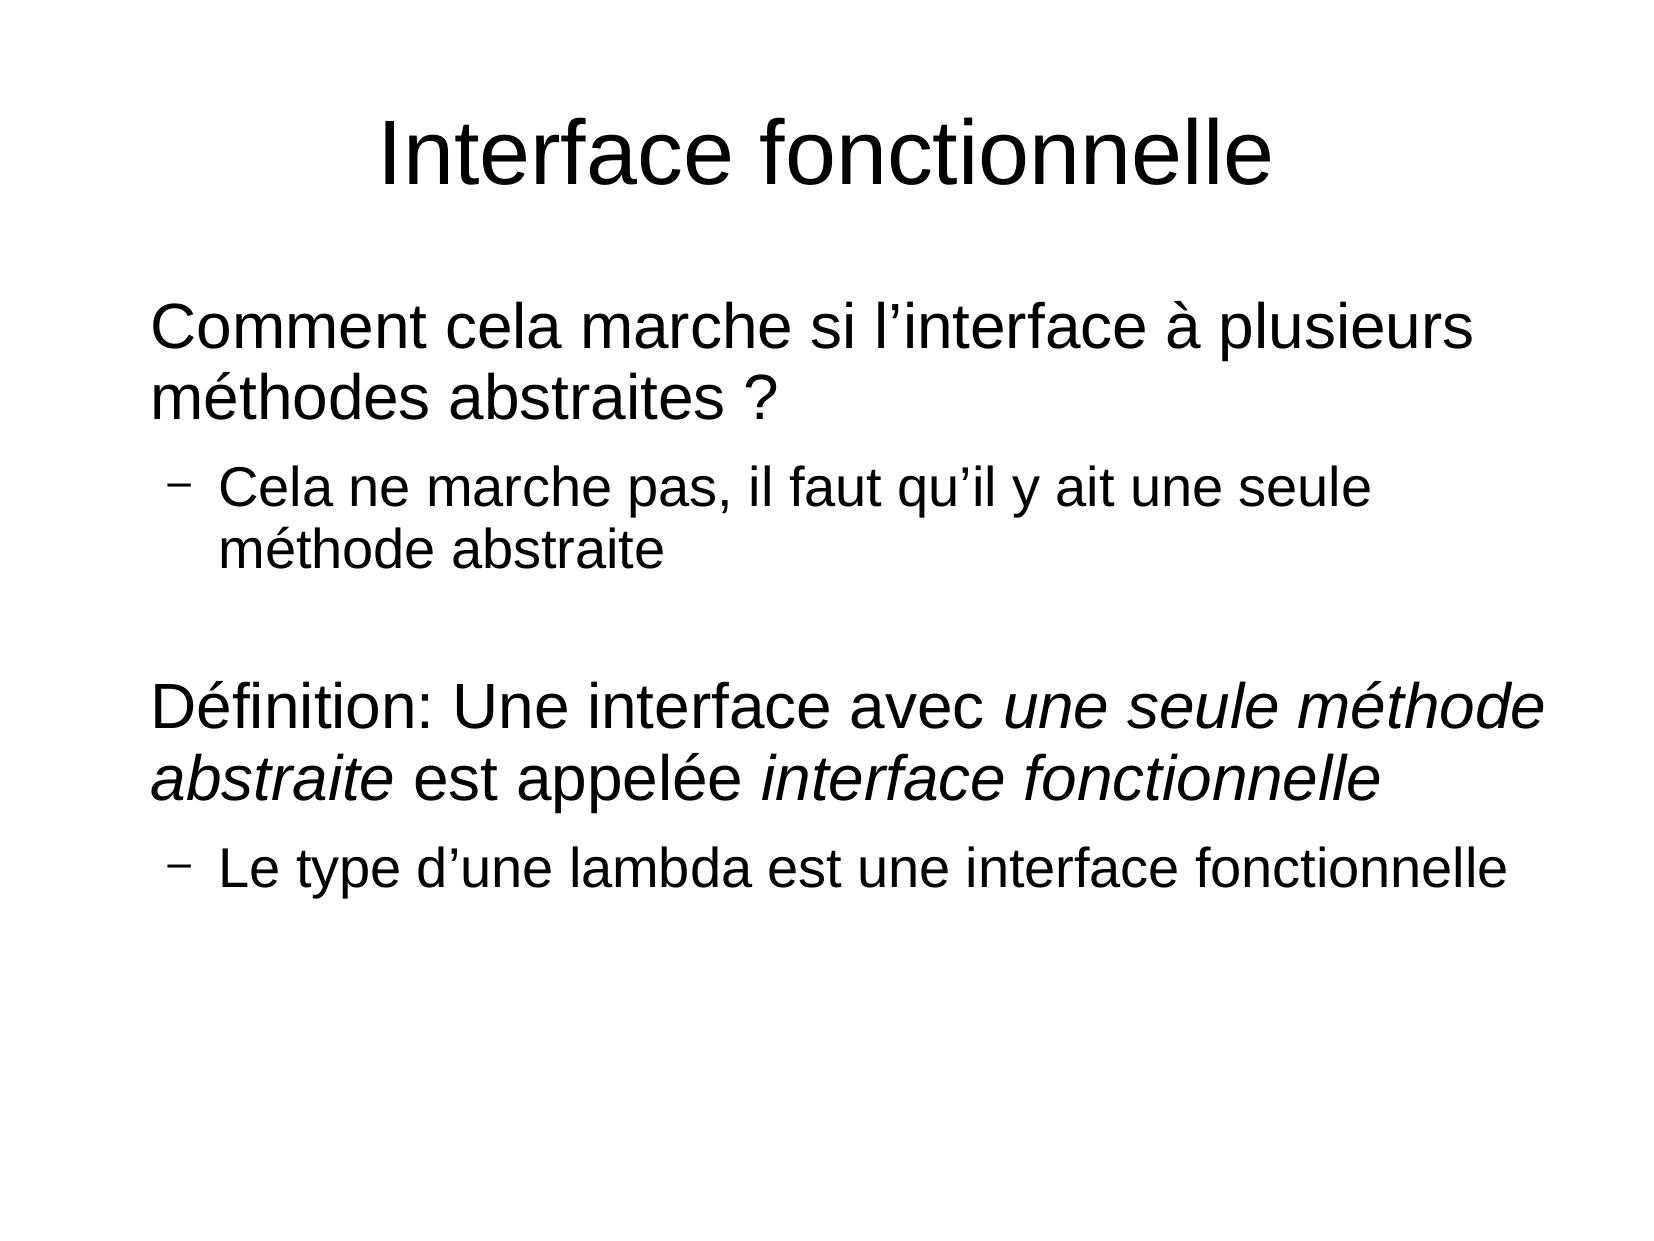

# Interface fonctionnelle
Comment cela marche si l’interface à plusieurs méthodes abstraites ?
Cela ne marche pas, il faut qu’il y ait une seule méthode abstraite
Définition: Une interface avec une seule méthode abstraite est appelée interface fonctionnelle
Le type d’une lambda est une interface fonctionnelle